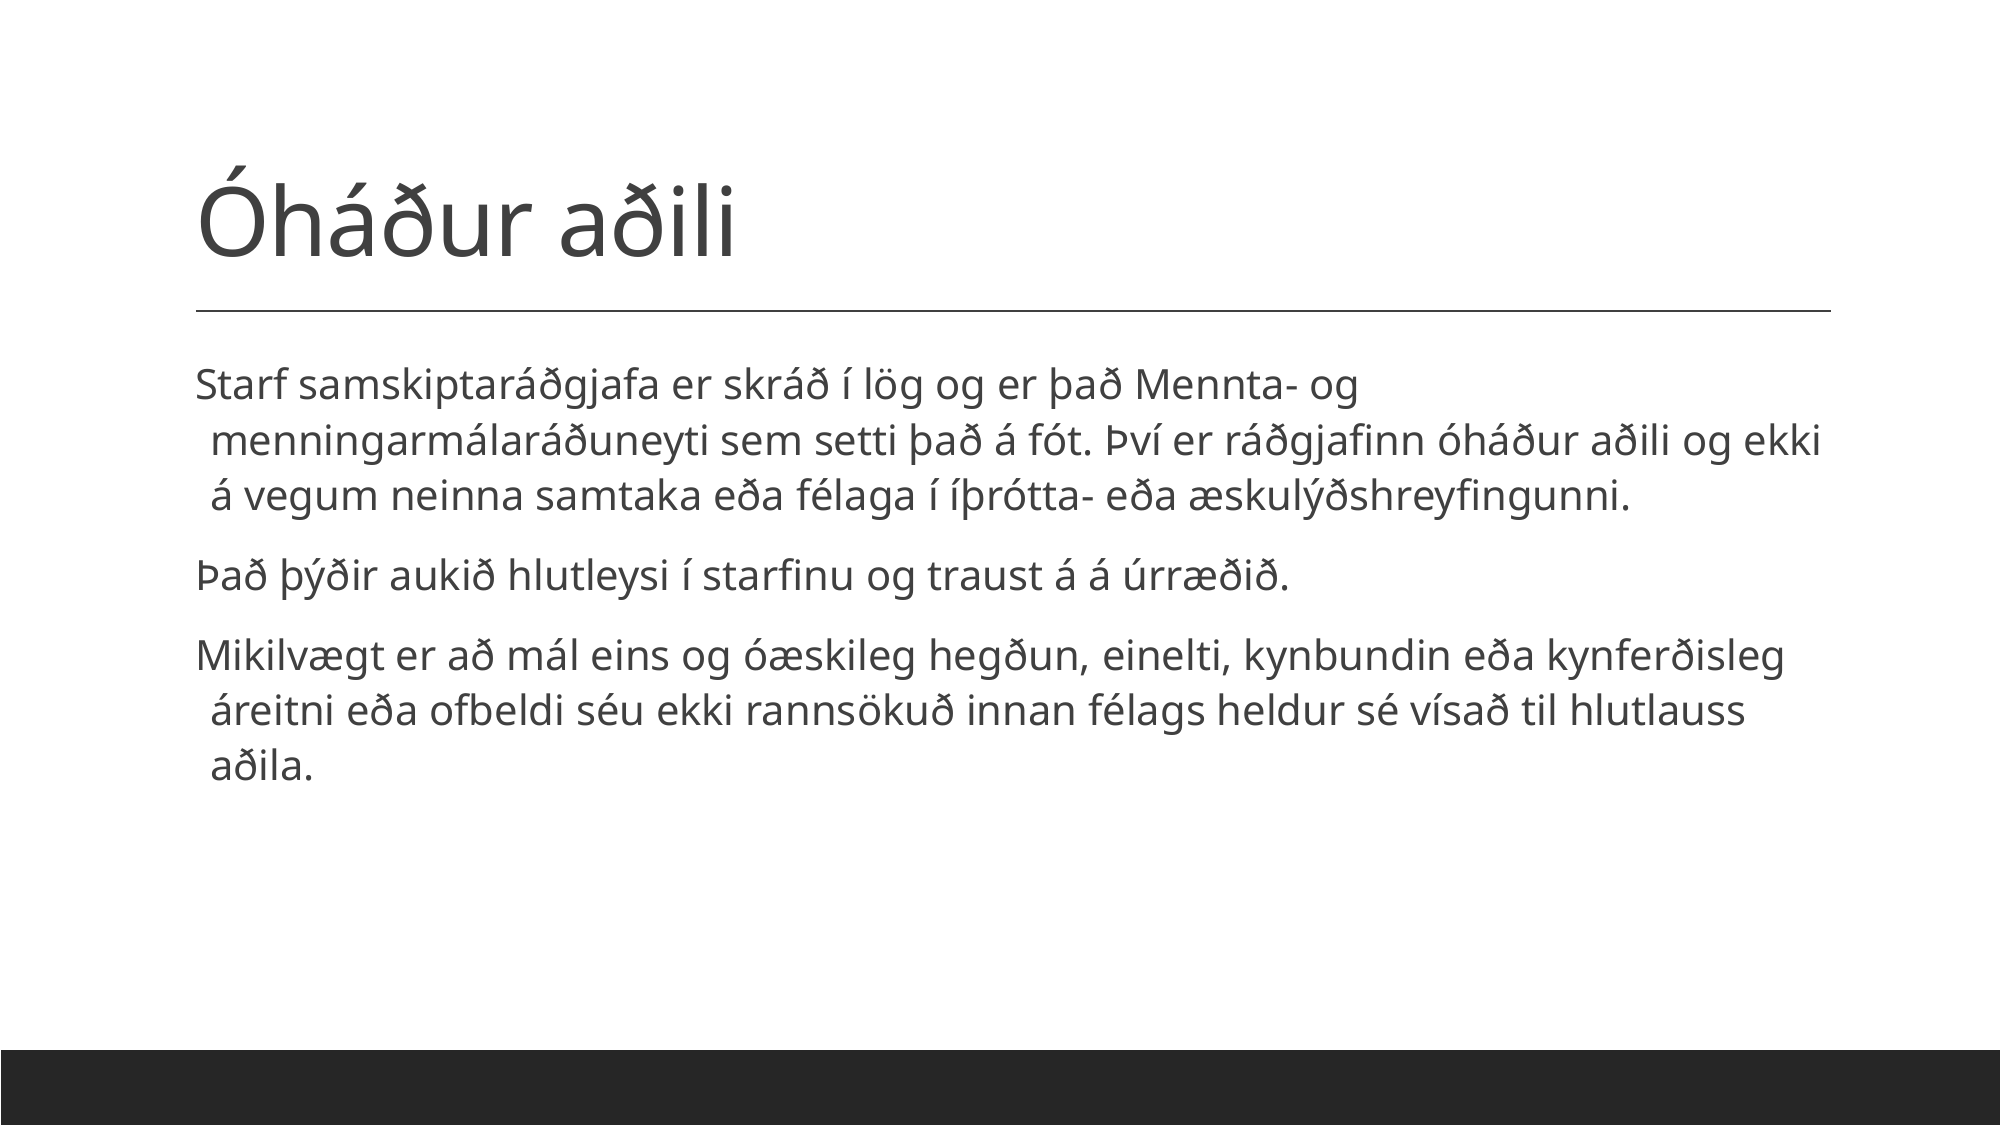

# Óháður aðili
Starf samskiptaráðgjafa er skráð í lög og er það Mennta- og menningarmálaráðuneyti sem setti það á fót. Því er ráðgjafinn óháður aðili og ekki á vegum neinna samtaka eða félaga í íþrótta- eða æskulýðshreyfingunni.
Það þýðir aukið hlutleysi í starfinu og traust á á úrræðið.
Mikilvægt er að mál eins og óæskileg hegðun, einelti, kynbundin eða kynferðisleg áreitni eða ofbeldi séu ekki rannsökuð innan félags heldur sé vísað til hlutlauss aðila.